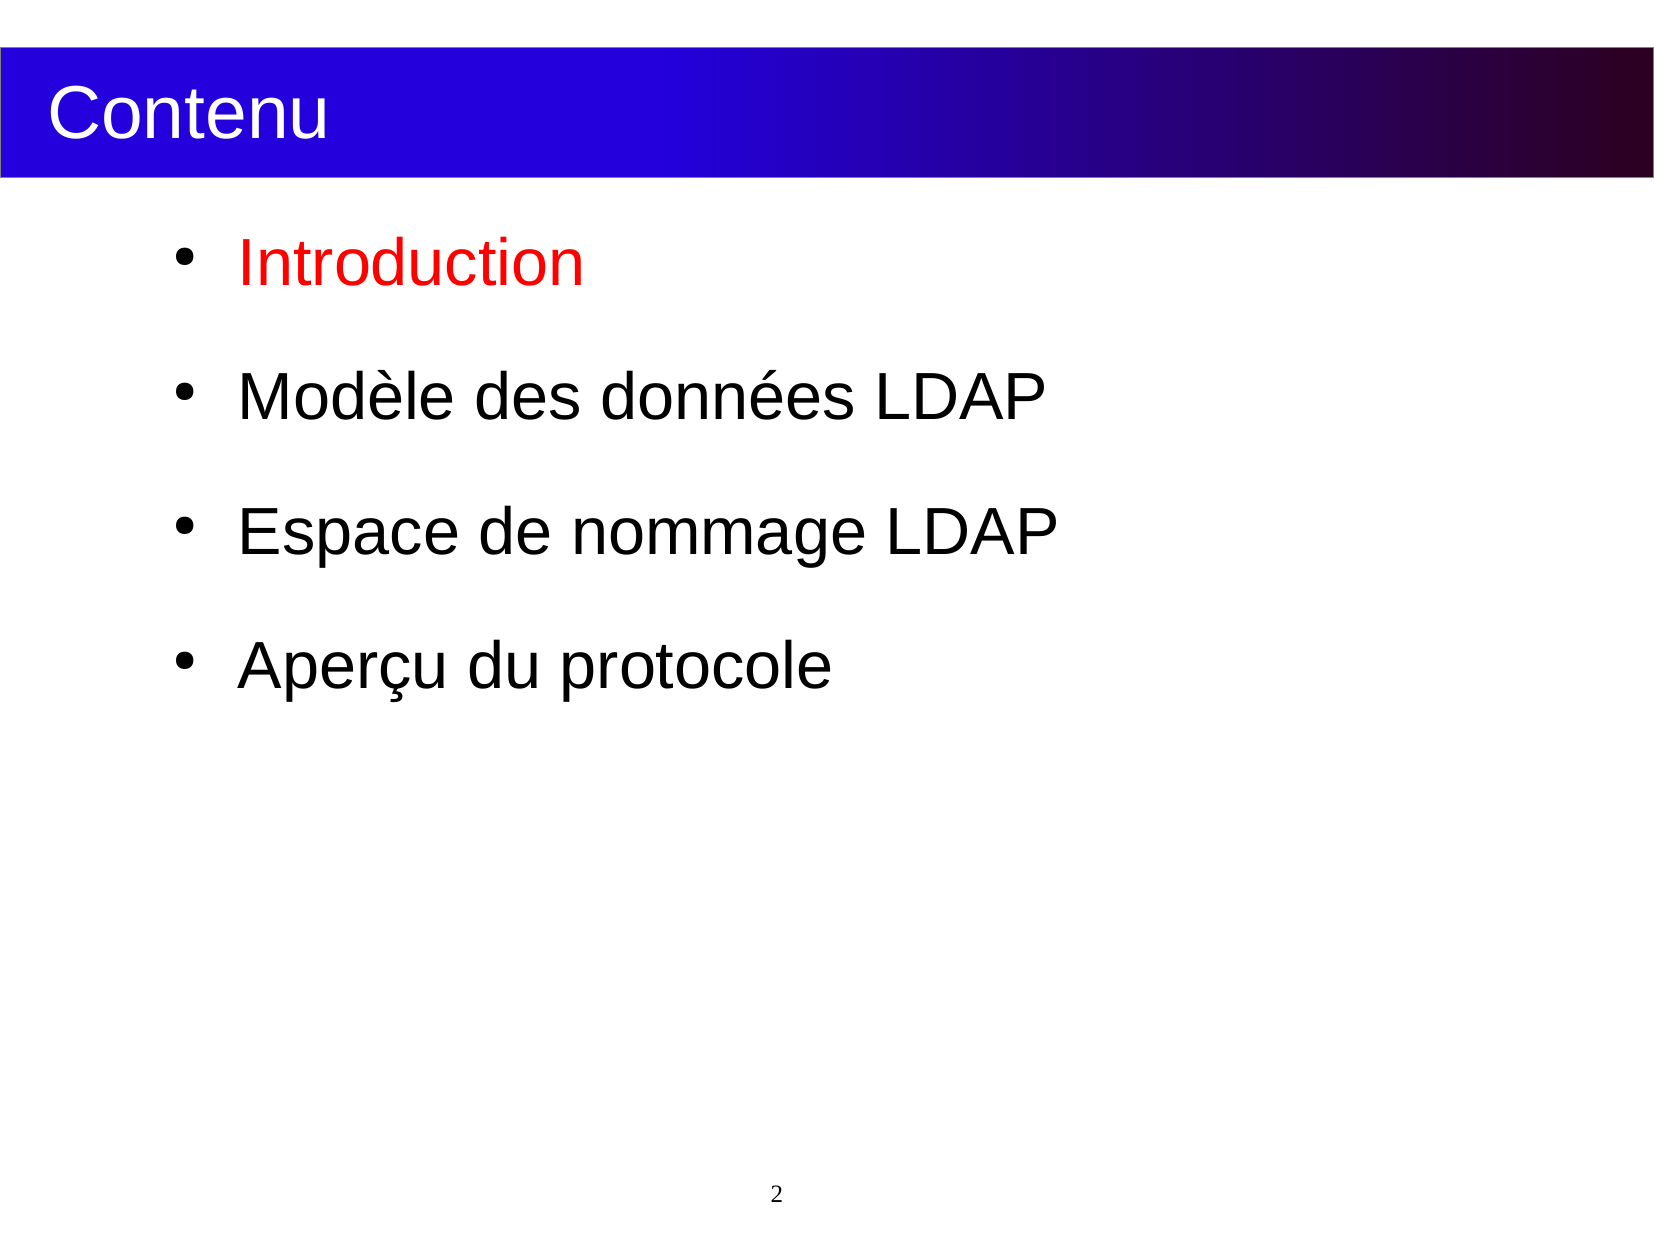

# Contenu
Introduction
Modèle des données LDAP
Espace de nommage LDAP
Aperçu du protocole